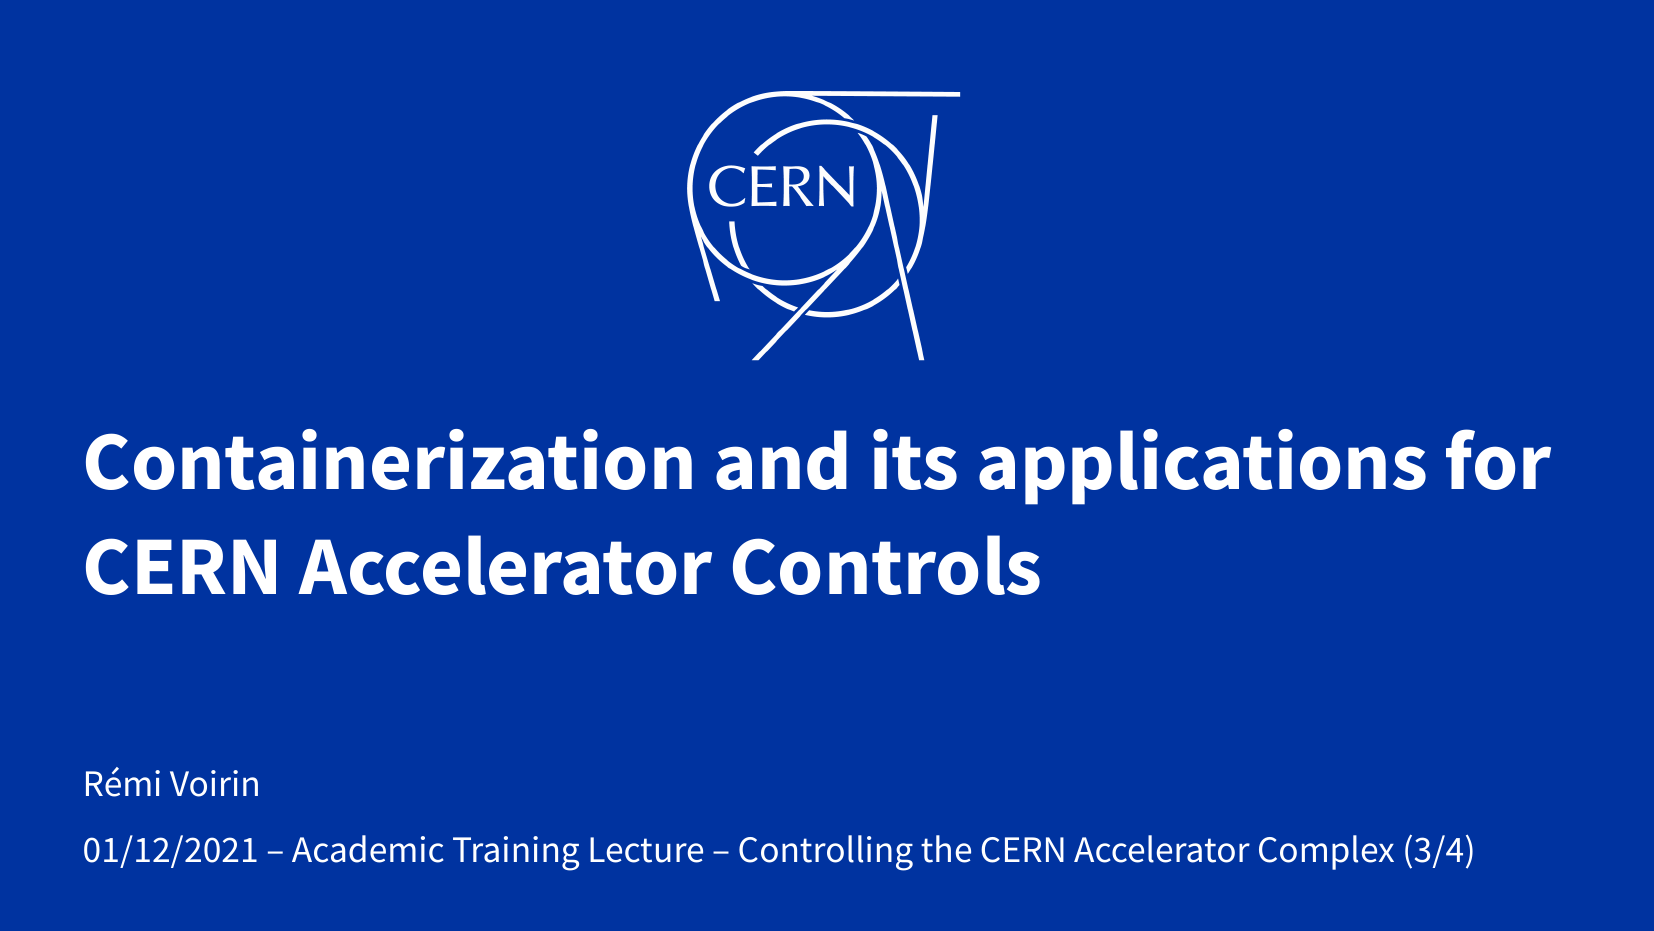

# Containerization and its applications for CERN Accelerator Controls
Rémi Voirin
01/12/2021 – Academic Training Lecture – Controlling the CERN Accelerator Complex (3/4)